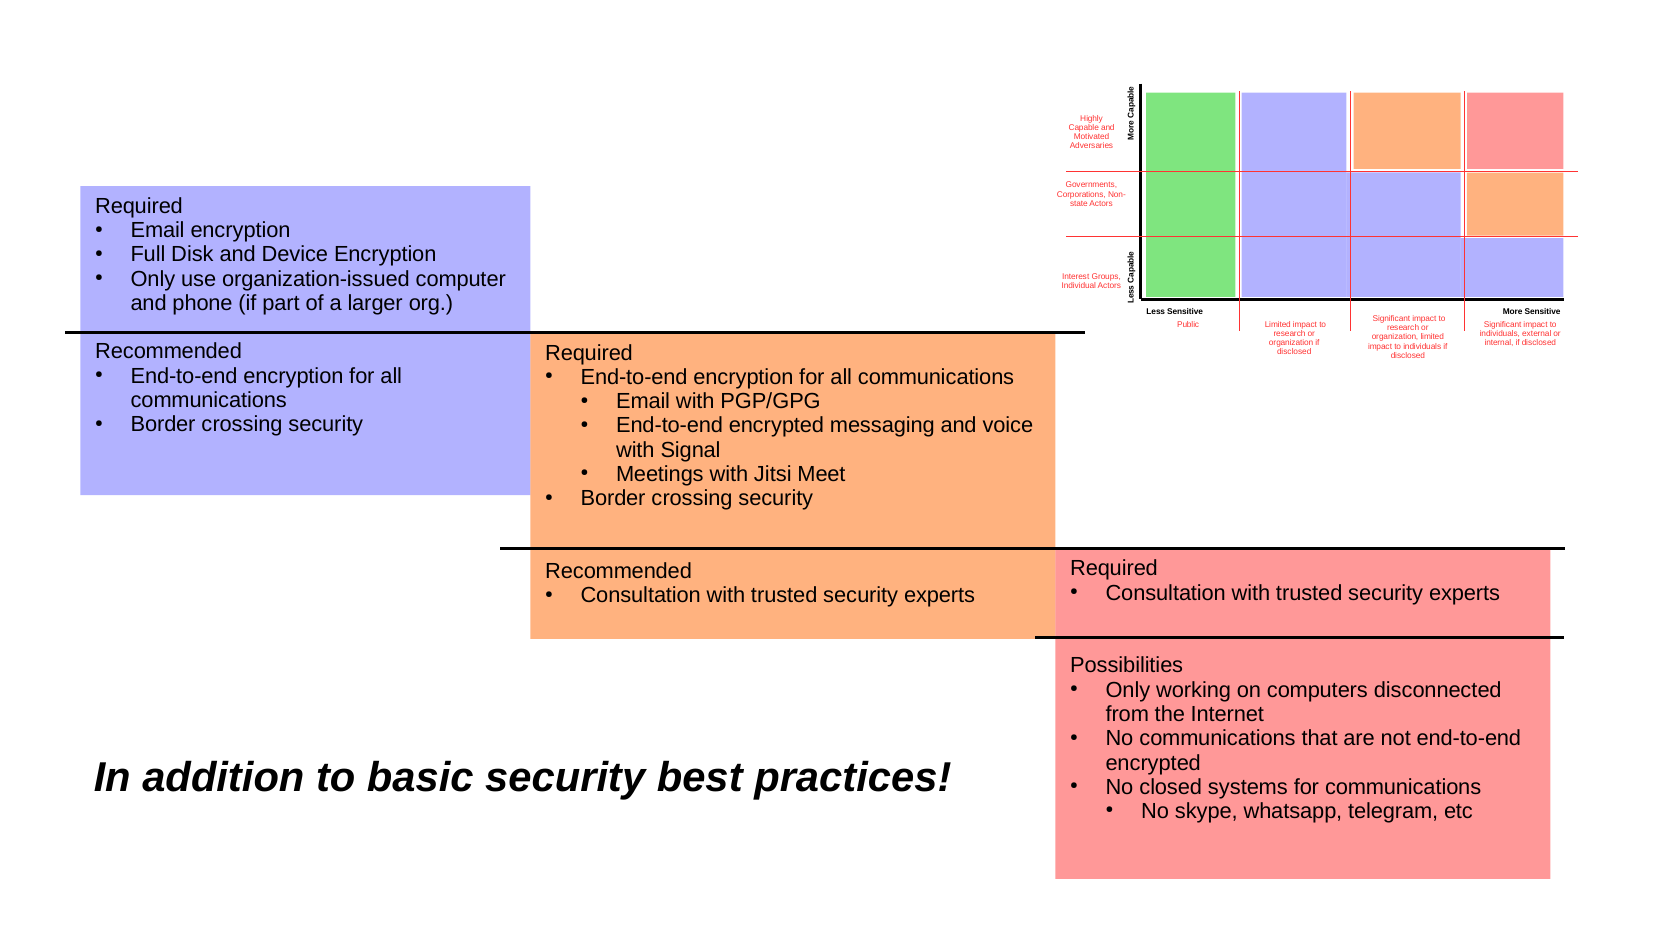

More Capable
Highly Capable and Motivated Adversaries
Governments, Corporations, Non-state Actors
Required
Email encryption
Full Disk and Device Encryption
Only use organization-issued computer and phone (if part of a larger org.)
Recommended
End-to-end encryption for all communications
Border crossing security
Less Capable
Interest Groups, Individual Actors
Less Sensitive
More Sensitive
 Significant impact to research or organization, limited impact to individuals if disclosed
 Public
 Limited impact to research or organization if disclosed
Significant impact to individuals, external or internal, if disclosed
Required
End-to-end encryption for all communications
Email with PGP/GPG
End-to-end encrypted messaging and voice with Signal
Meetings with Jitsi Meet
Border crossing security
Recommended
Consultation with trusted security experts
Required
Consultation with trusted security experts
Possibilities
Only working on computers disconnected from the Internet
No communications that are not end-to-end encrypted
No closed systems for communications
No skype, whatsapp, telegram, etc
In addition to basic security best practices!